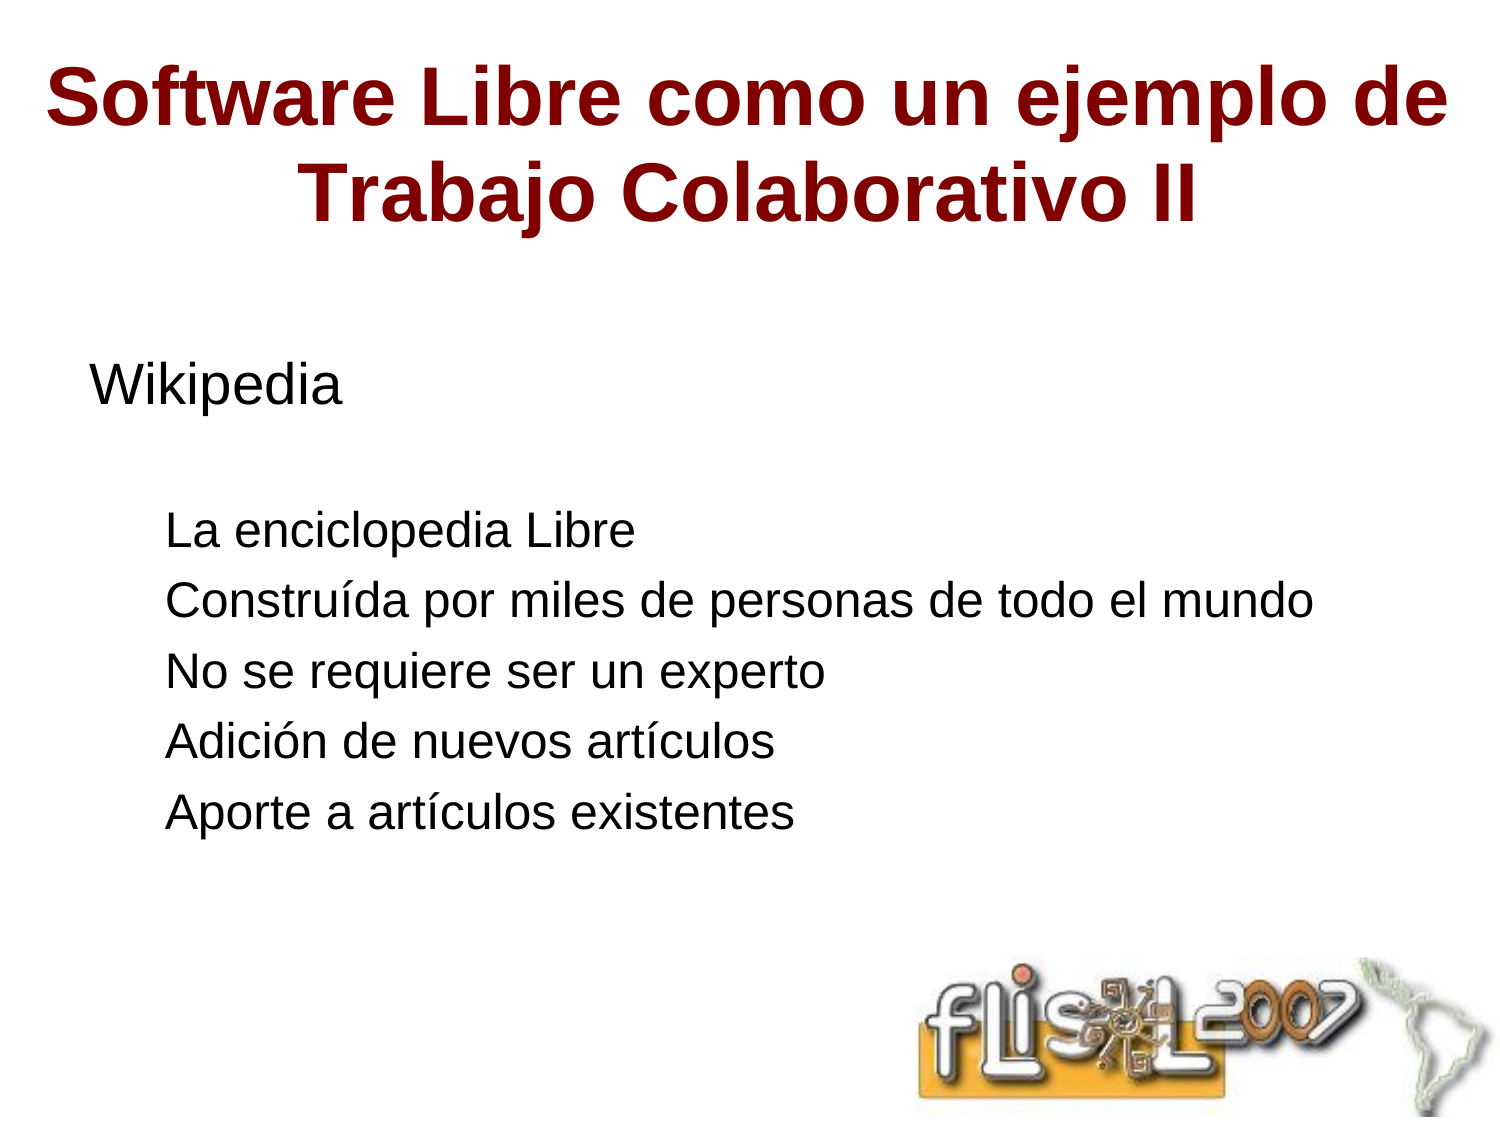

Software Libre como un ejemplo de Trabajo Colaborativo II
# Wikipedia
La enciclopedia Libre
Construída por miles de personas de todo el mundo
No se requiere ser un experto
Adición de nuevos artículos
Aporte a artículos existentes